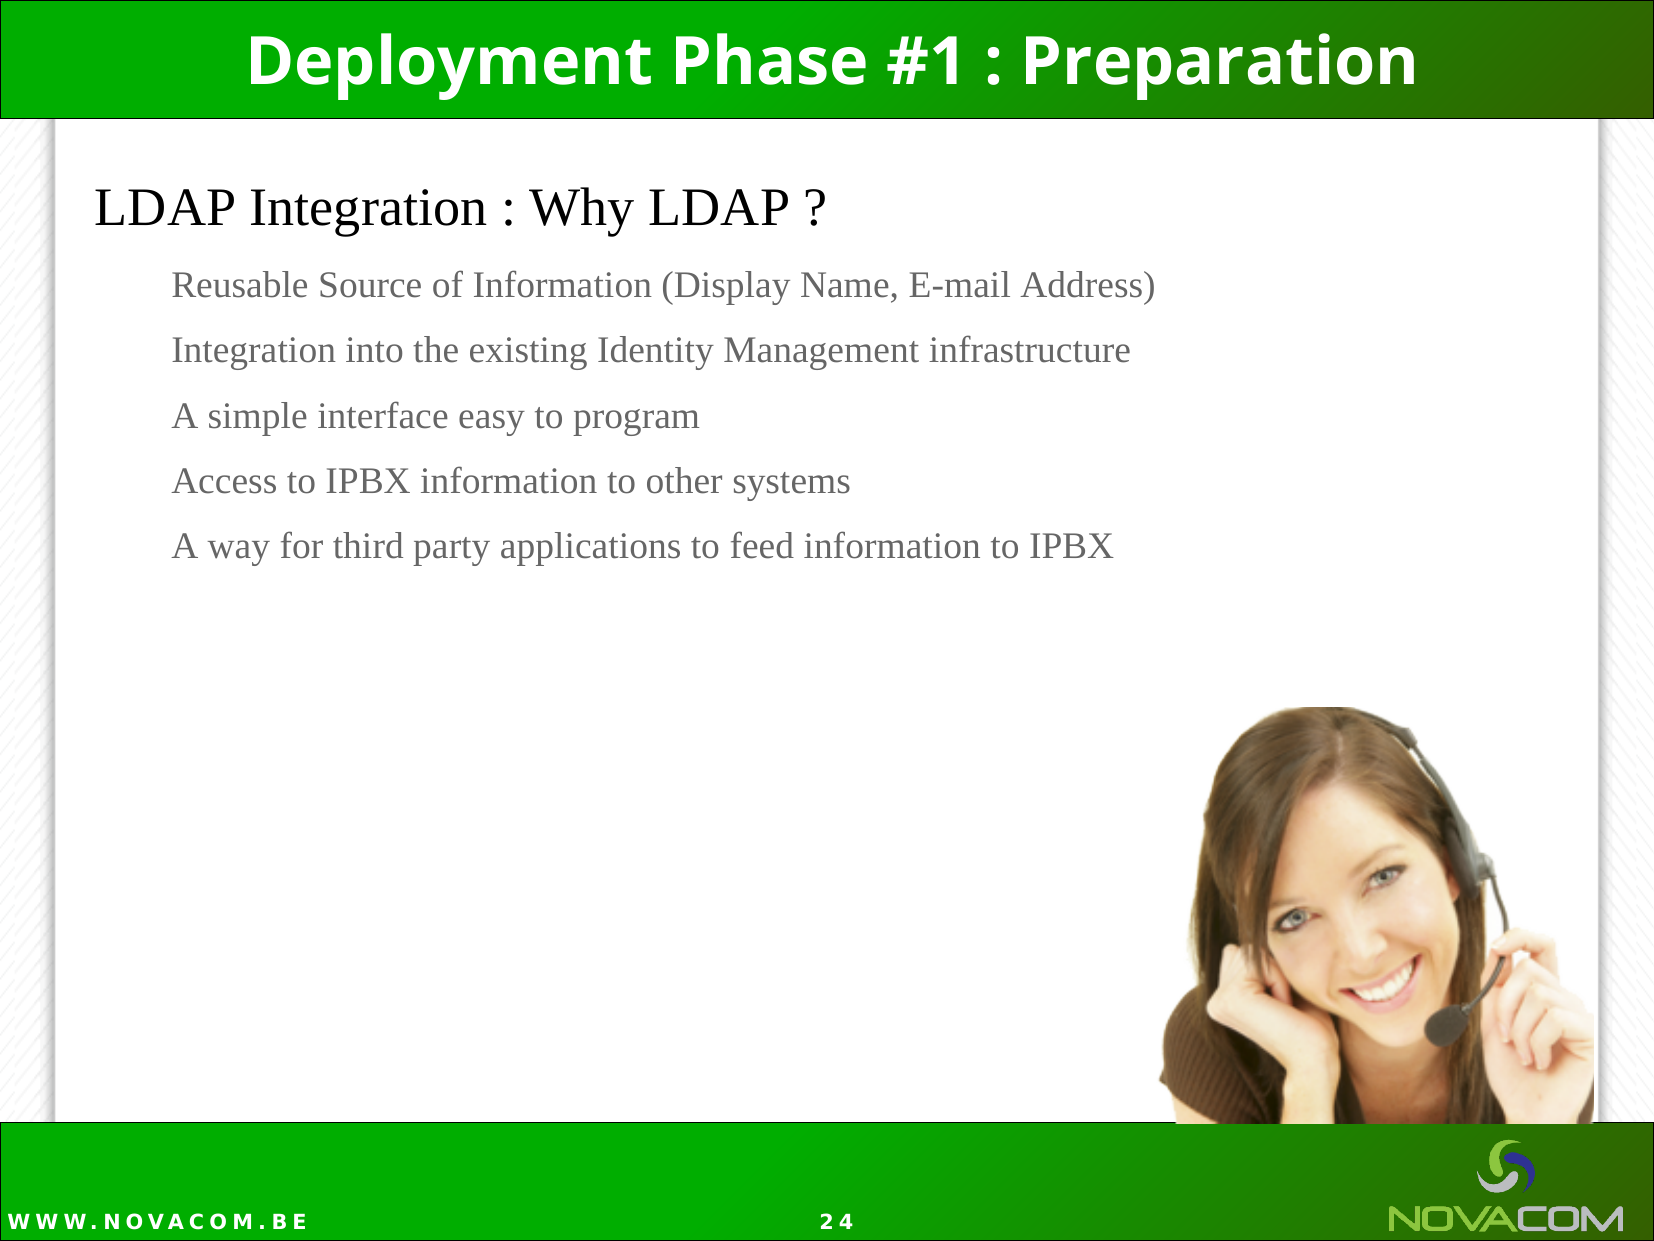

# Deployment Phase #1 : Preparation
LDAP Integration : Why LDAP ?
Reusable Source of Information (Display Name, E-mail Address)
Integration into the existing Identity Management infrastructure
A simple interface easy to program
Access to IPBX information to other systems
A way for third party applications to feed information to IPBX